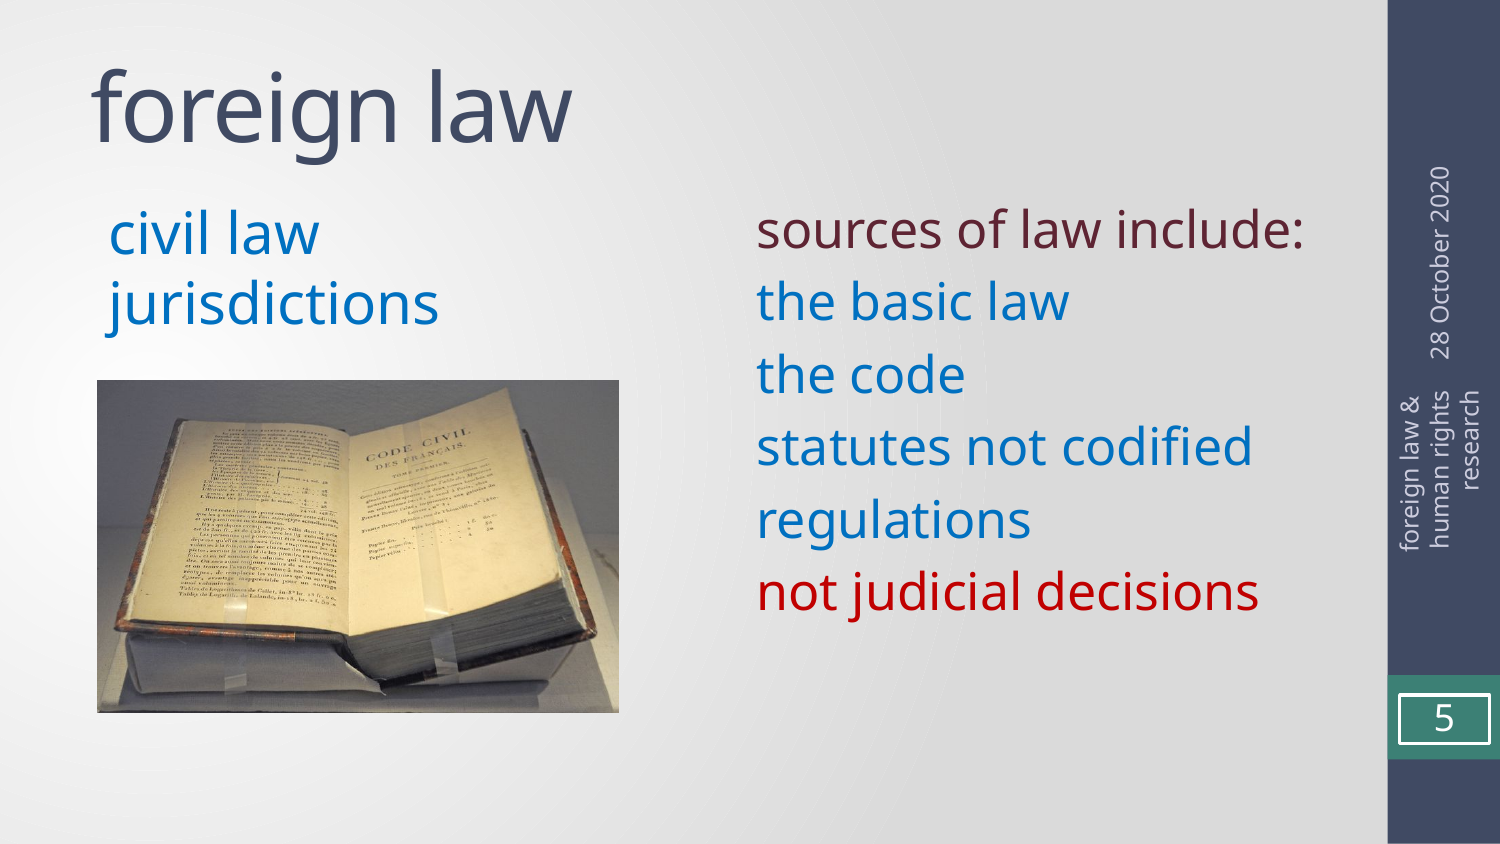

# foreign law
civil law jurisdictions
sources of law include:
the basic law
the code
statutes not codified
regulations
not judicial decisions
28 October 2020
foreign law &
human rights research